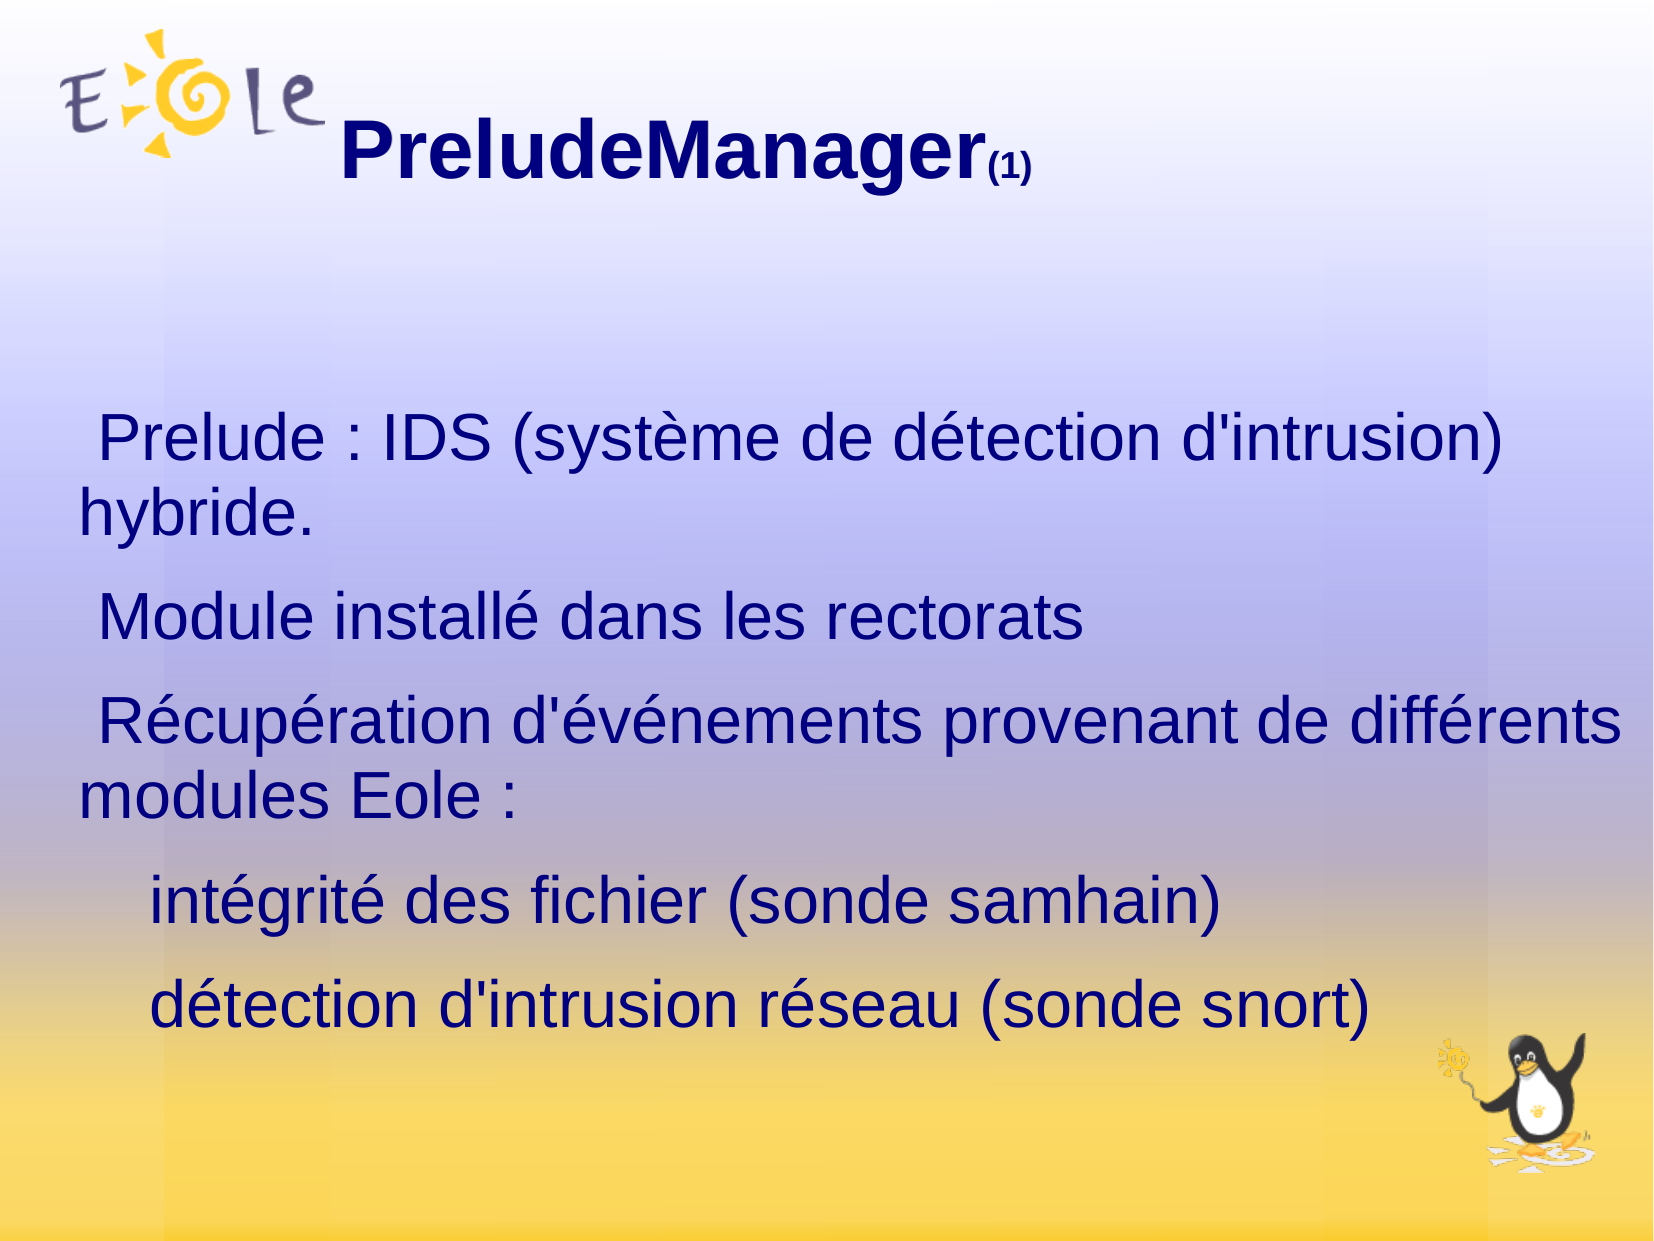

PreludeManager(1)
 Prelude : IDS (système de détection d'intrusion) hybride.
 Module installé dans les rectorats
 Récupération d'événements provenant de différents modules Eole :
intégrité des fichier (sonde samhain)
détection d'intrusion réseau (sonde snort)